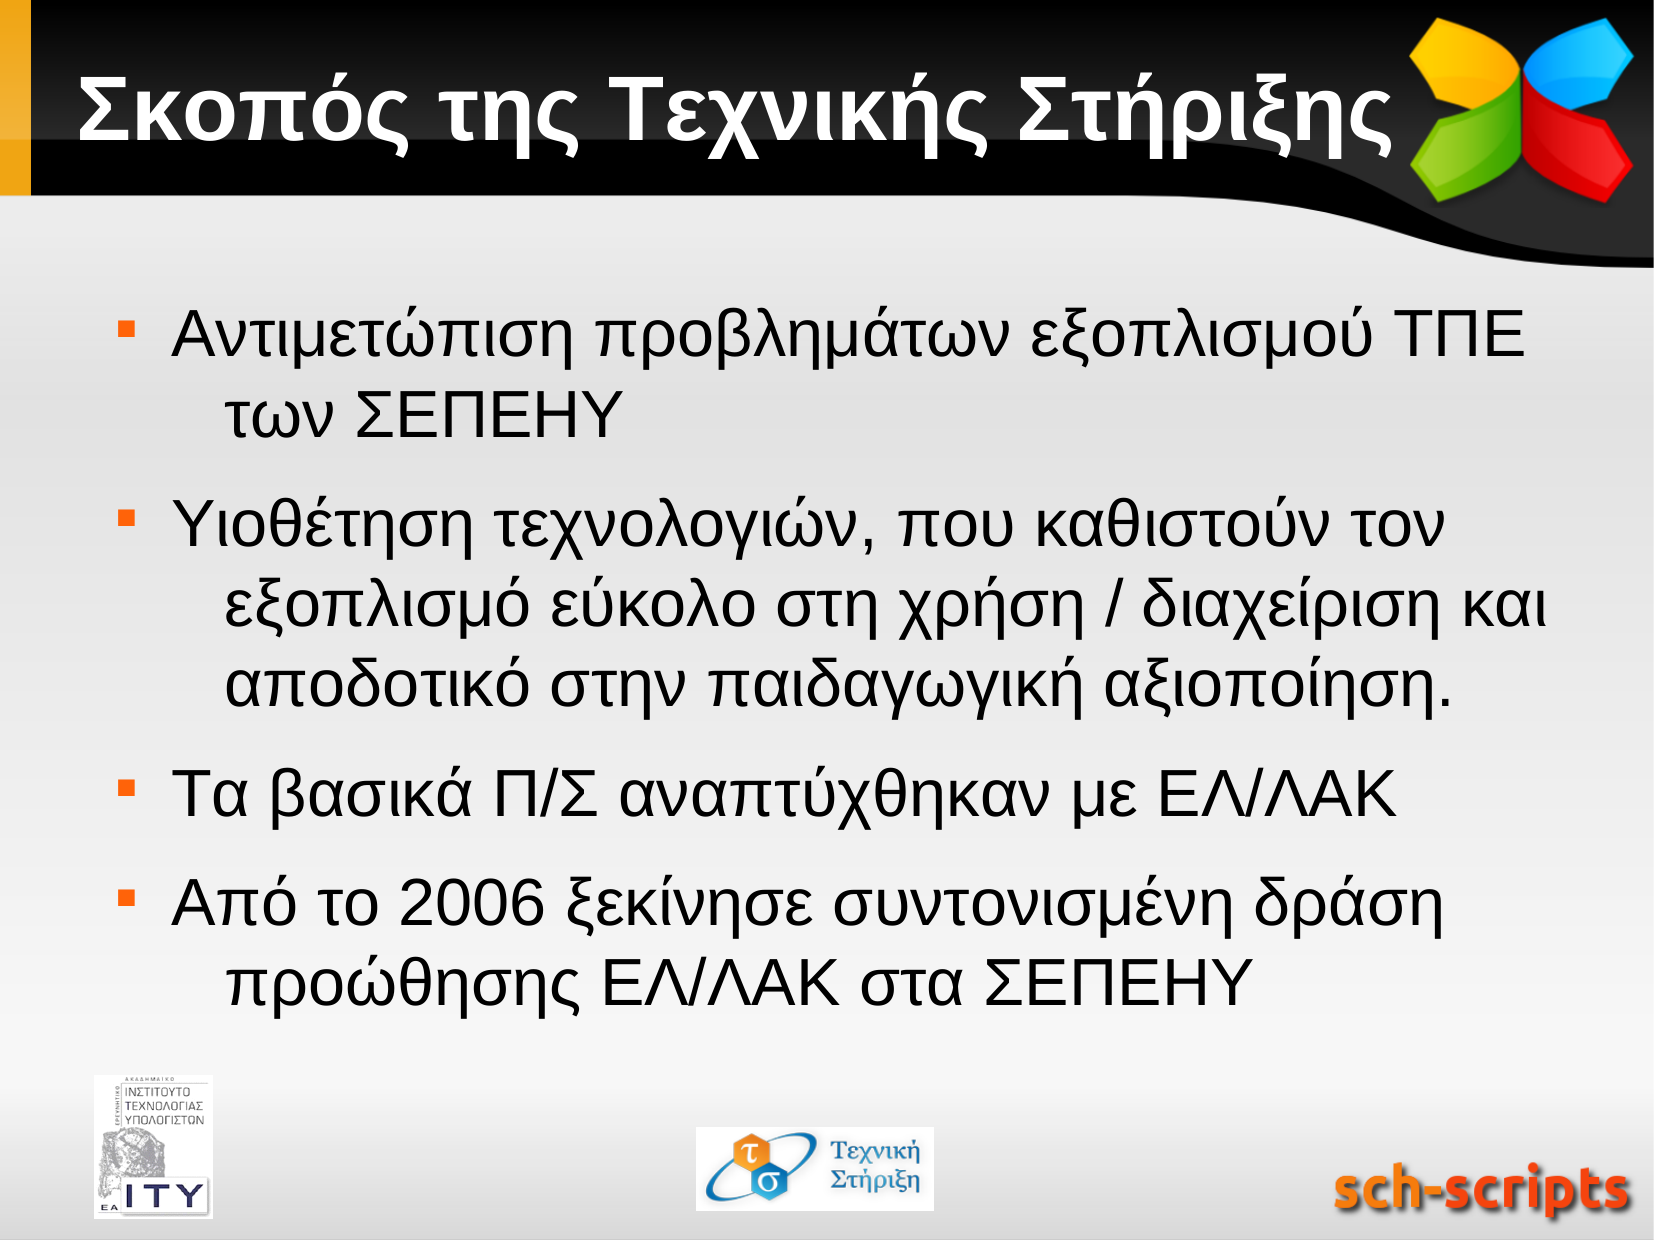

# Σκοπός της Τεχνικής Στήριξης
Αντιμετώπιση προβλημάτων εξοπλισμού ΤΠΕ των ΣΕΠΕΗΥ
Υιοθέτηση τεχνολογιών, που καθιστούν τον εξοπλισμό εύκολο στη χρήση / διαχείριση και αποδοτικό στην παιδαγωγική αξιοποίηση.
Τα βασικά Π/Σ αναπτύχθηκαν με ΕΛ/ΛΑΚ
Από το 2006 ξεκίνησε συντονισμένη δράση προώθησης ΕΛ/ΛΑΚ στα ΣΕΠΕΗΥ